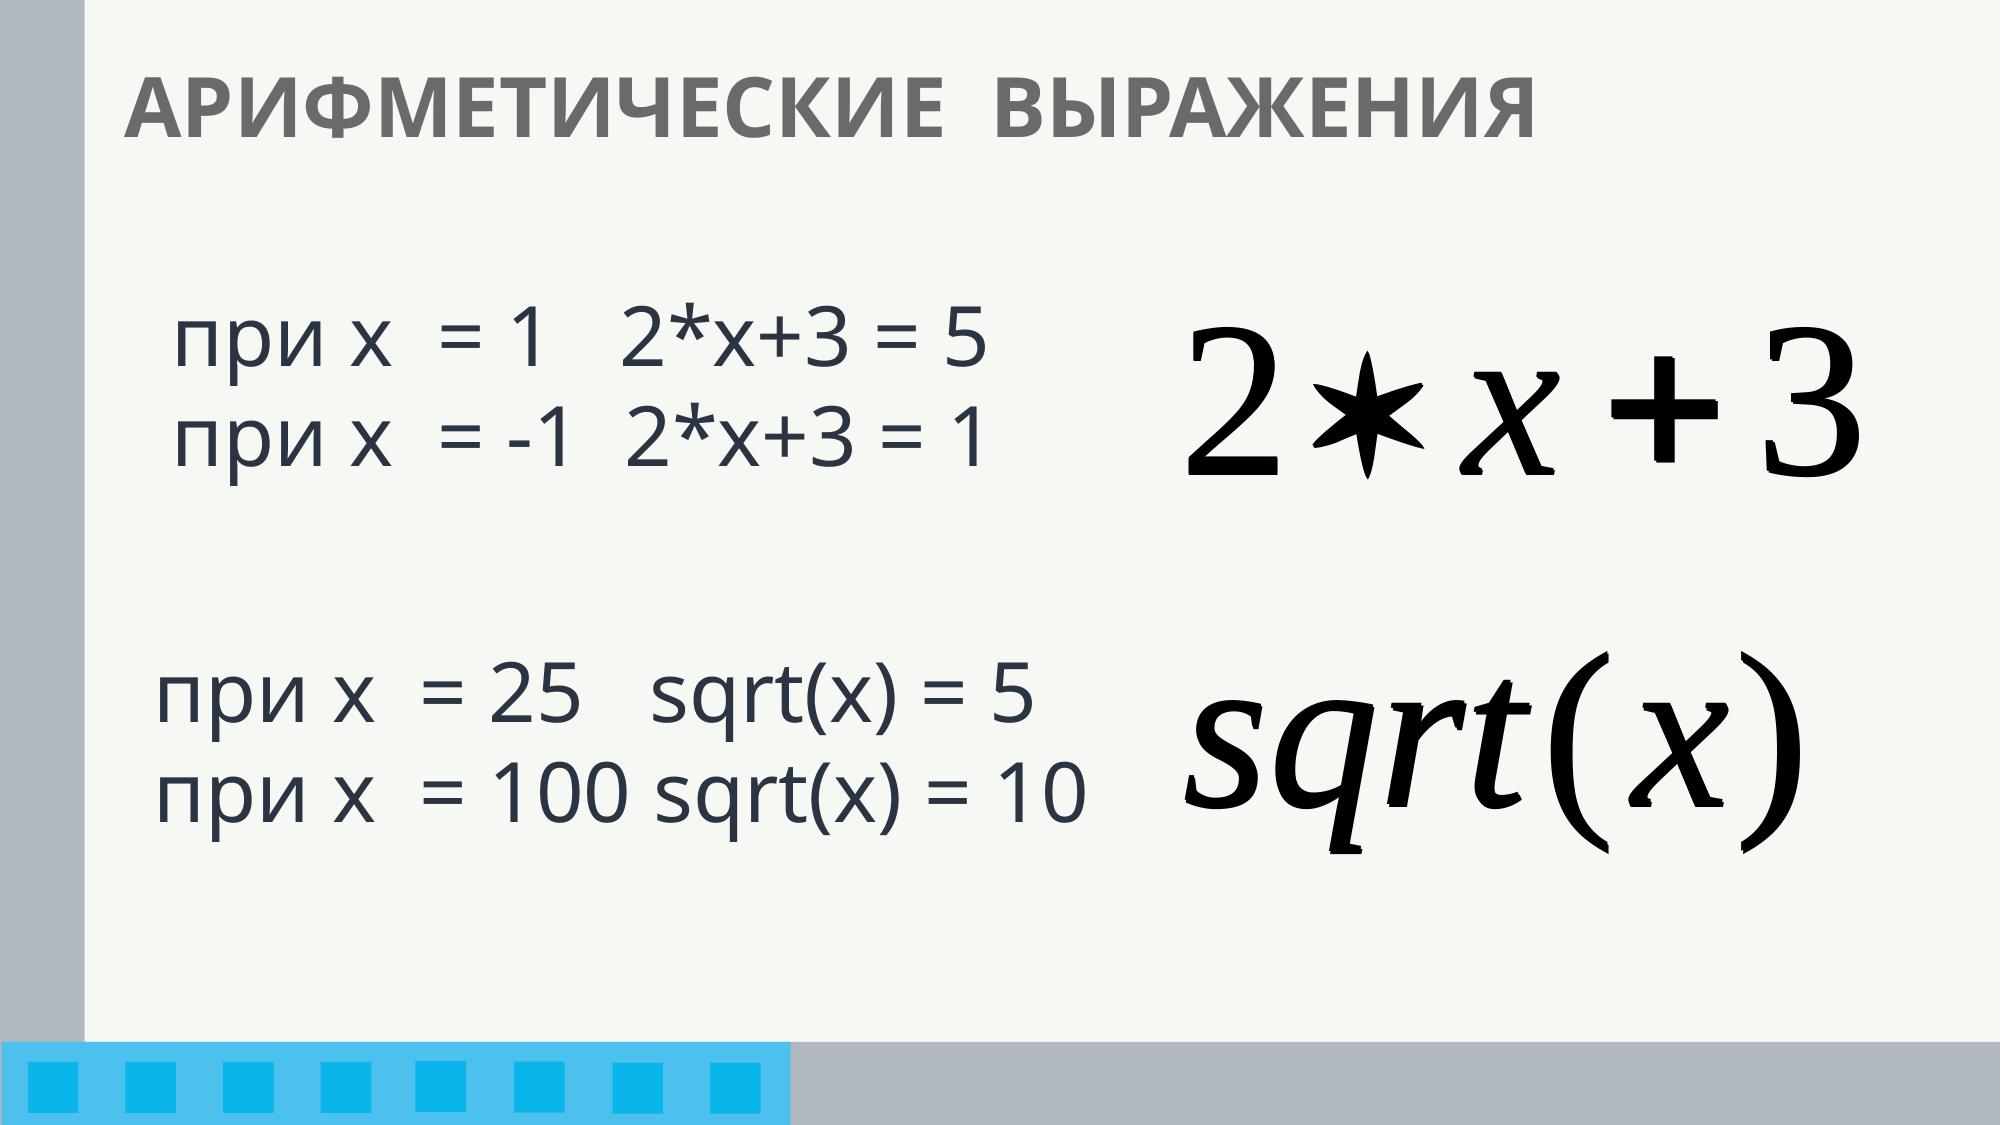

# АРИФМЕТИЧЕСКИЕ ВЫРАЖЕНИЯ
при х = 1 2*x+3 = 5
при х = -1 2*x+3 = 1
при х = 25 sqrt(x) = 5
при х = 100 sqrt(x) = 10